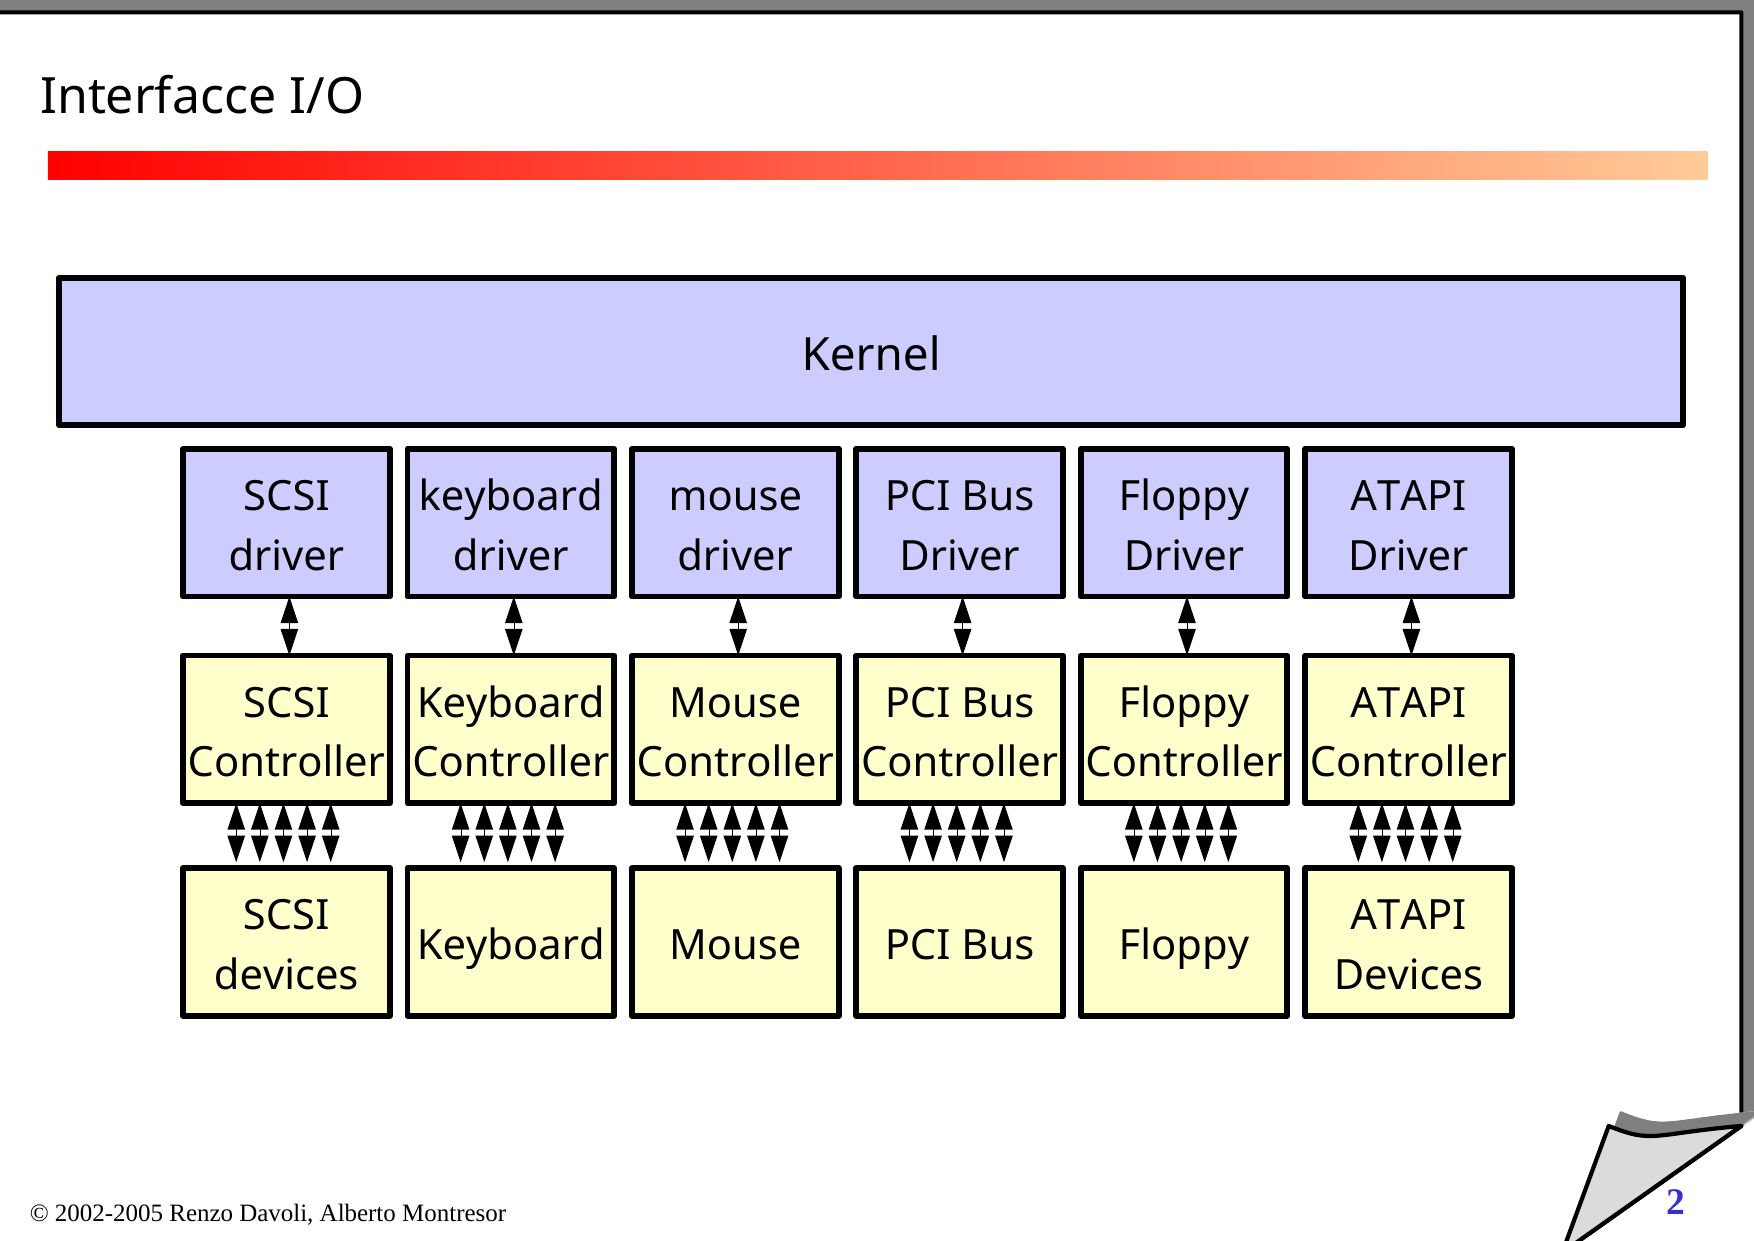

# Interfacce I/O
Kernel
SCSI
driver
keyboard
driver
mouse
driver
PCI Bus
Driver
Floppy
Driver
ATAPI
Driver
SCSI
Controller
Keyboard
Controller
Mouse
Controller
PCI Bus
Controller
Floppy
Controller
ATAPI
Controller
SCSI
devices
Keyboard
Mouse
PCI Bus
Floppy
ATAPI
Devices